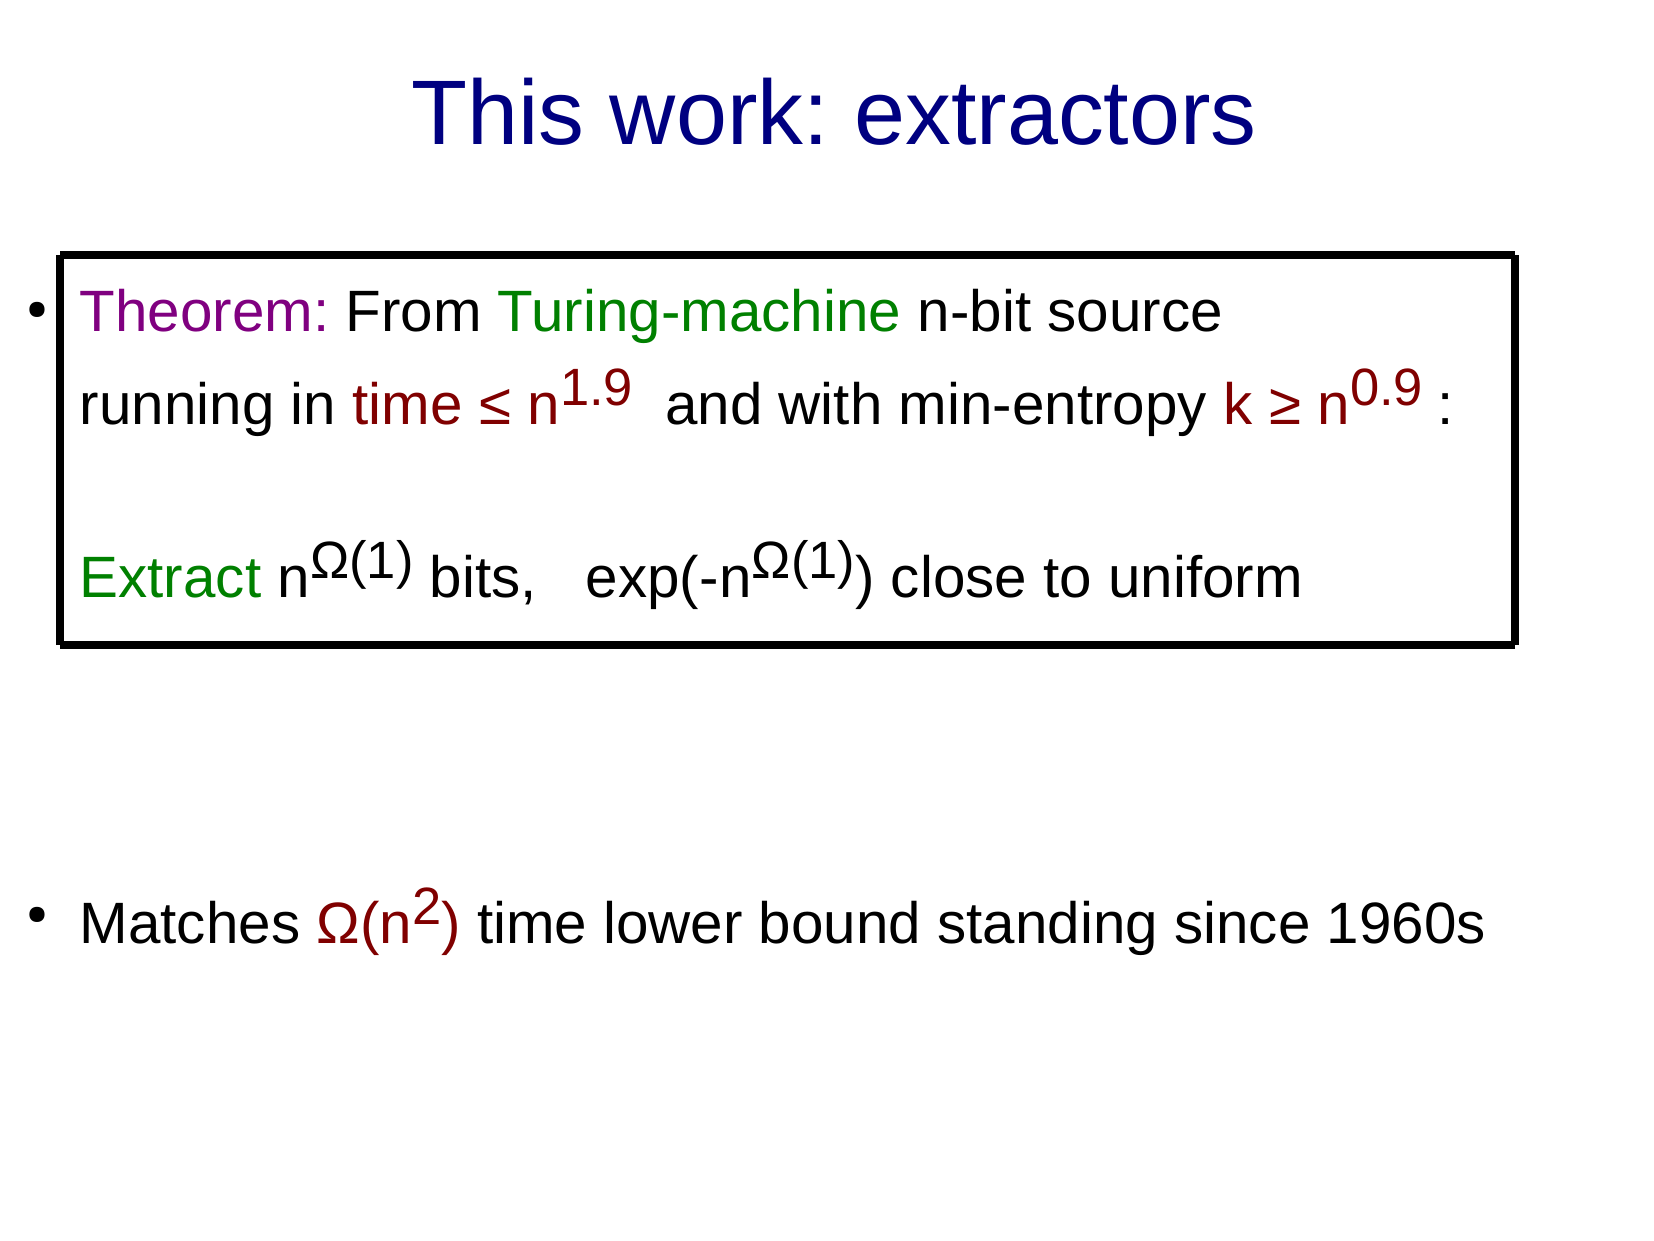

This work: extractors
# Theorem: From Turing-machine n-bit source
running in time ≤ n1.9 and with min-entropy k ≥ n0.9 :
Extract nΩ(1) bits, exp(-nΩ(1)) close to uniform
Matches Ω(n2) time lower bound standing since 1960s